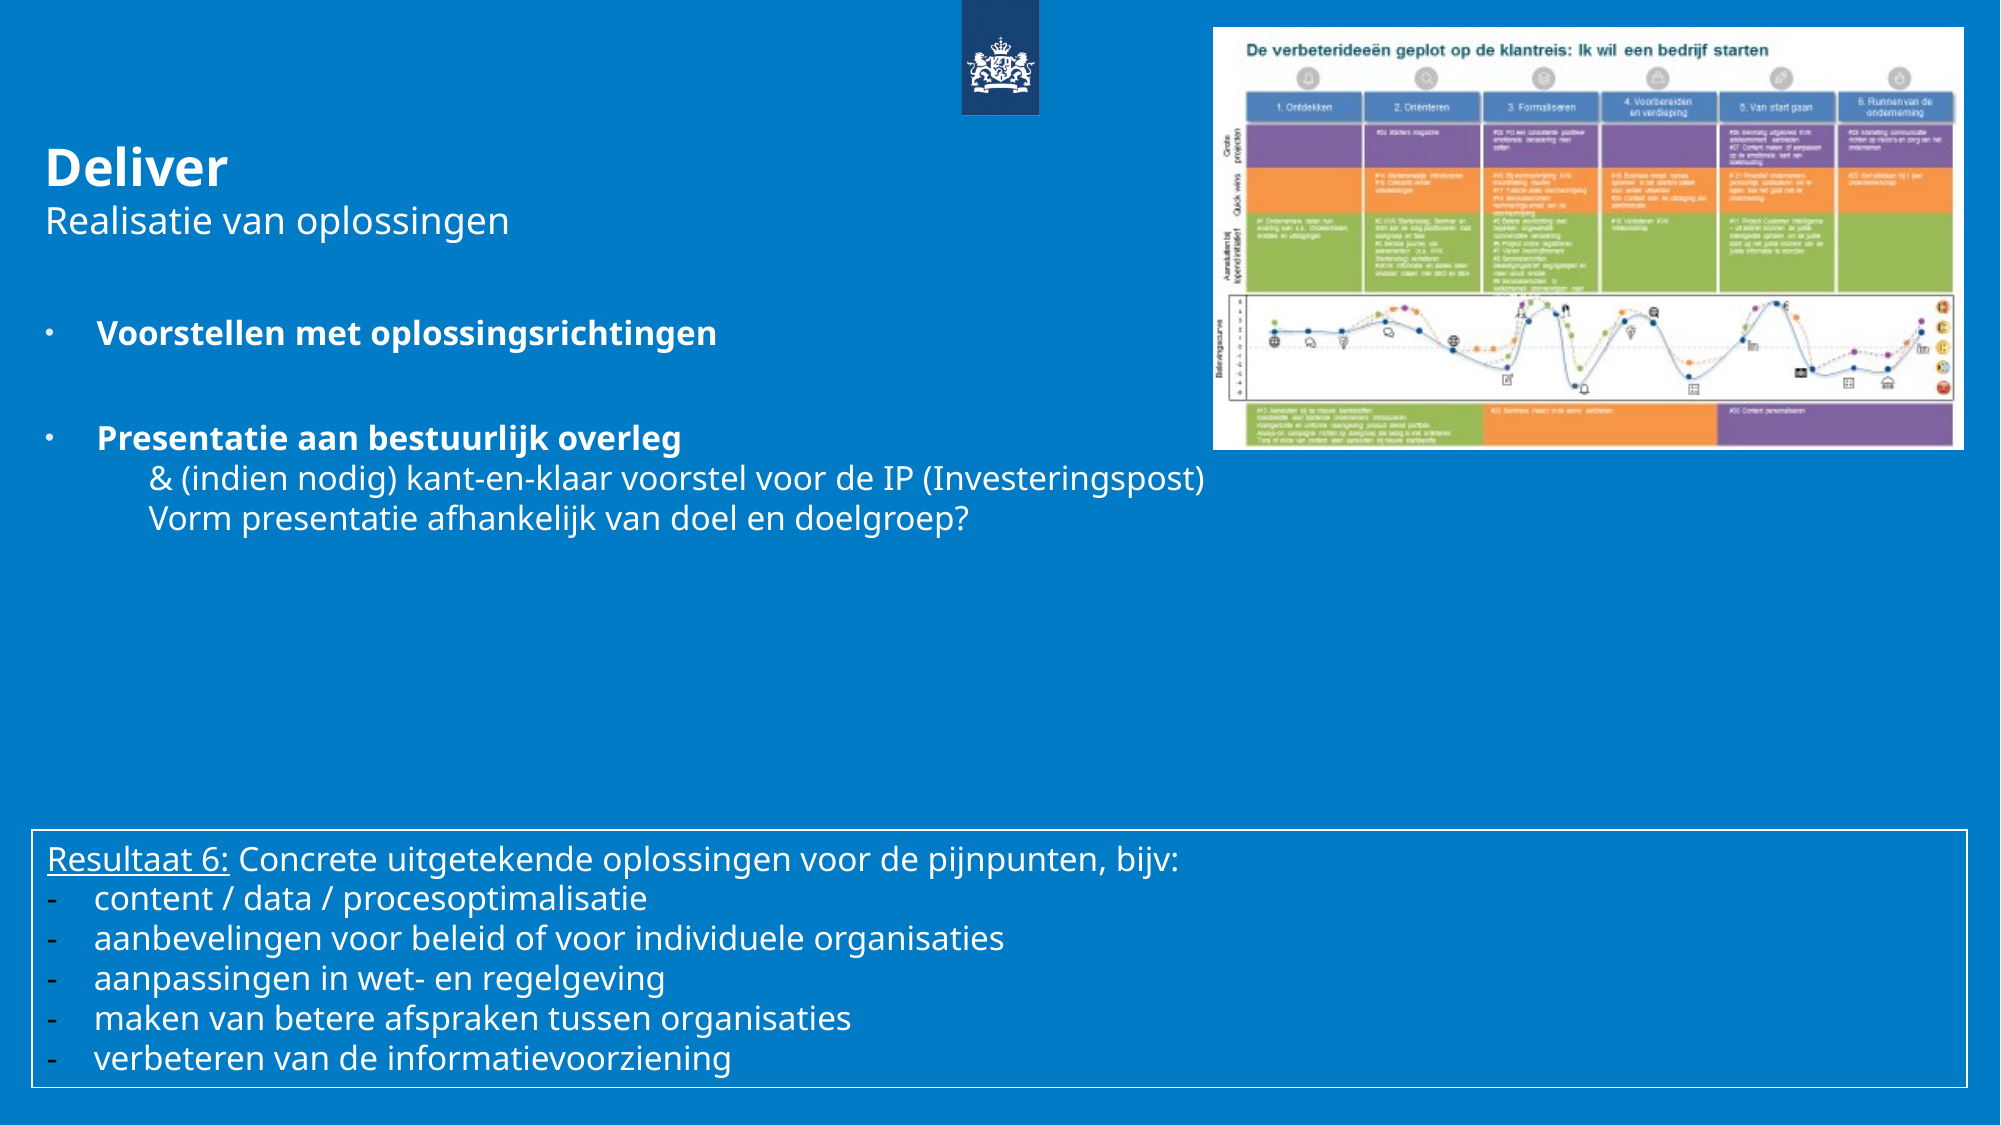

Deliver
Realisatie van oplossingen
Voorstellen met oplossingsrichtingen
Presentatie aan bestuurlijk overleg
& (indien nodig) kant-en-klaar voorstel voor de IP (Investeringspost)
Vorm presentatie afhankelijk van doel en doelgroep?
Resultaat 6: Concrete uitgetekende oplossingen voor de pijnpunten, bijv:
content / data / procesoptimalisatie
aanbevelingen voor beleid of voor individuele organisaties
aanpassingen in wet- en regelgeving
maken van betere afspraken tussen organisaties
verbeteren van de informatievoorziening
#4057273 - dinsdag 28 mei 2019